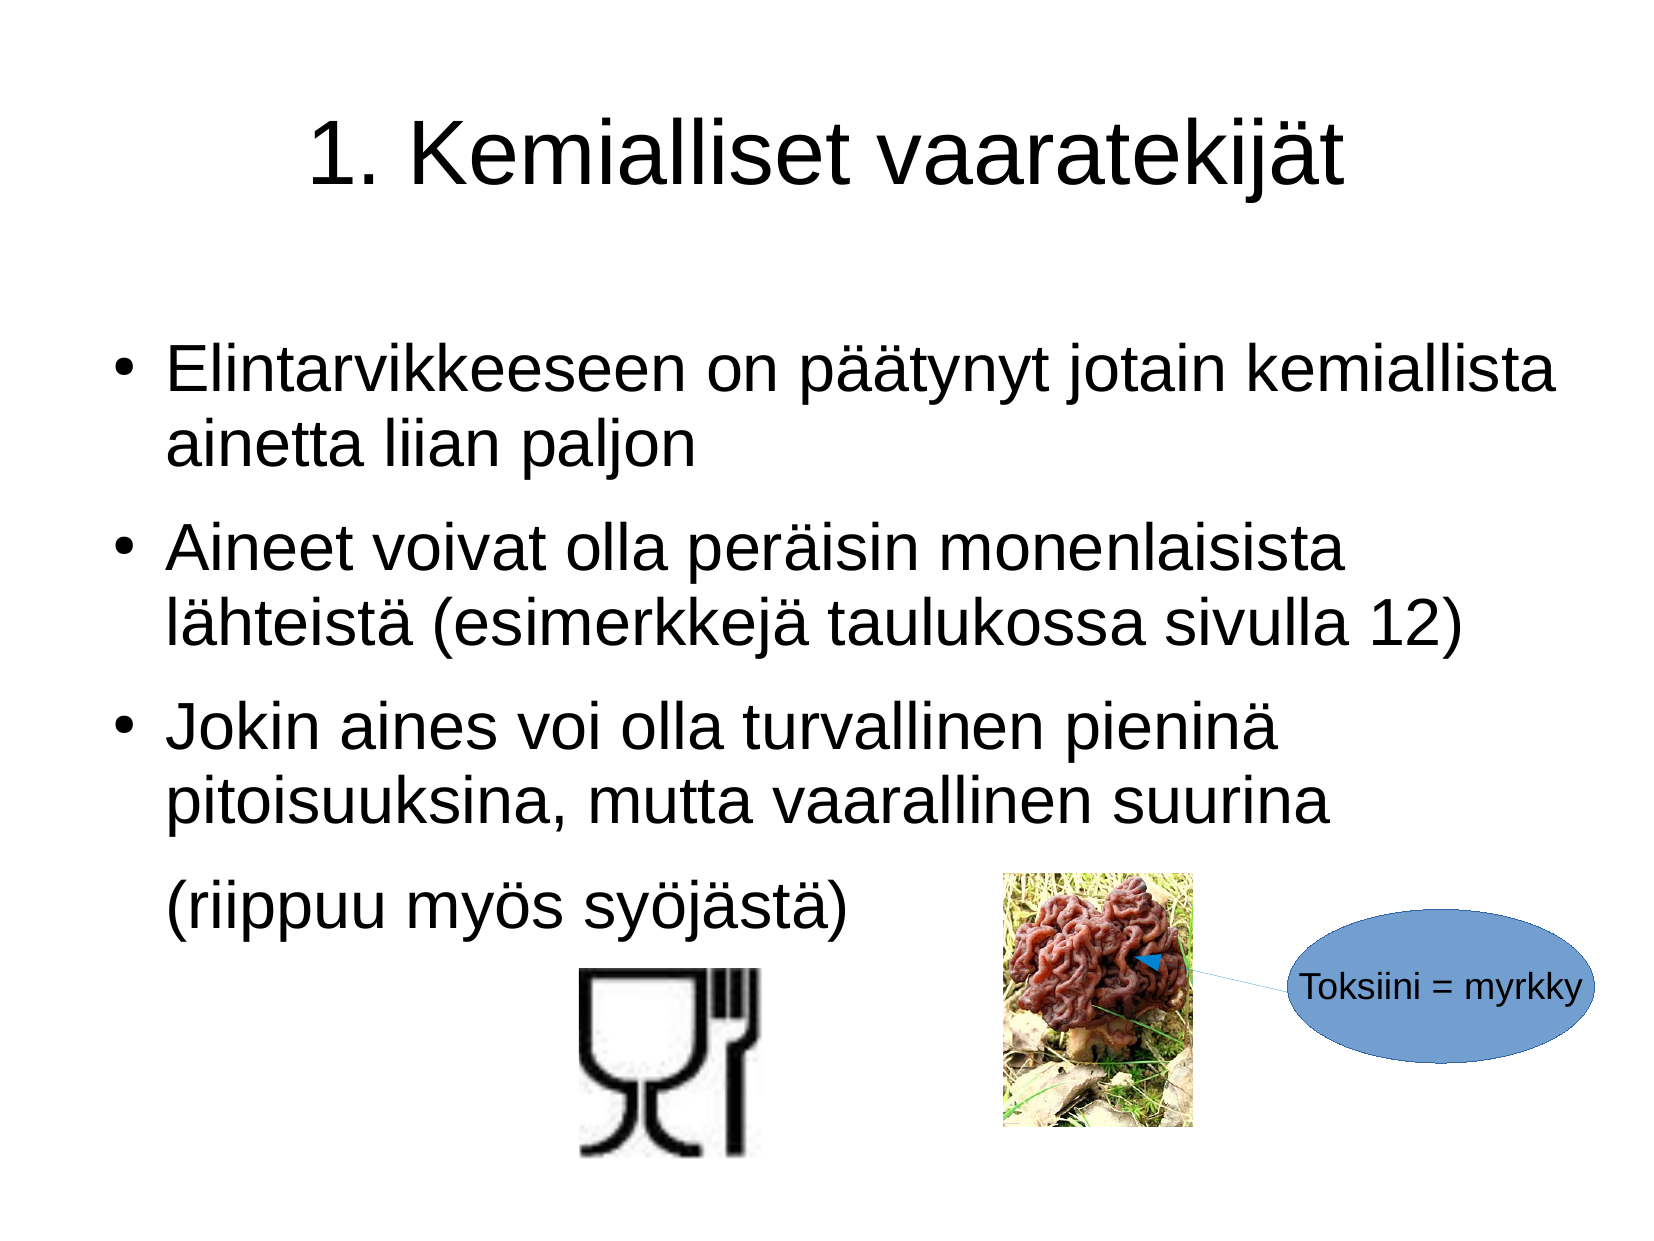

# 1. Kemialliset vaaratekijät
Elintarvikkeeseen on päätynyt jotain kemiallista ainetta liian paljon
Aineet voivat olla peräisin monenlaisista lähteistä (esimerkkejä taulukossa sivulla 12)
Jokin aines voi olla turvallinen pieninä pitoisuuksina, mutta vaarallinen suurina
(riippuu myös syöjästä)
Toksiini = myrkky